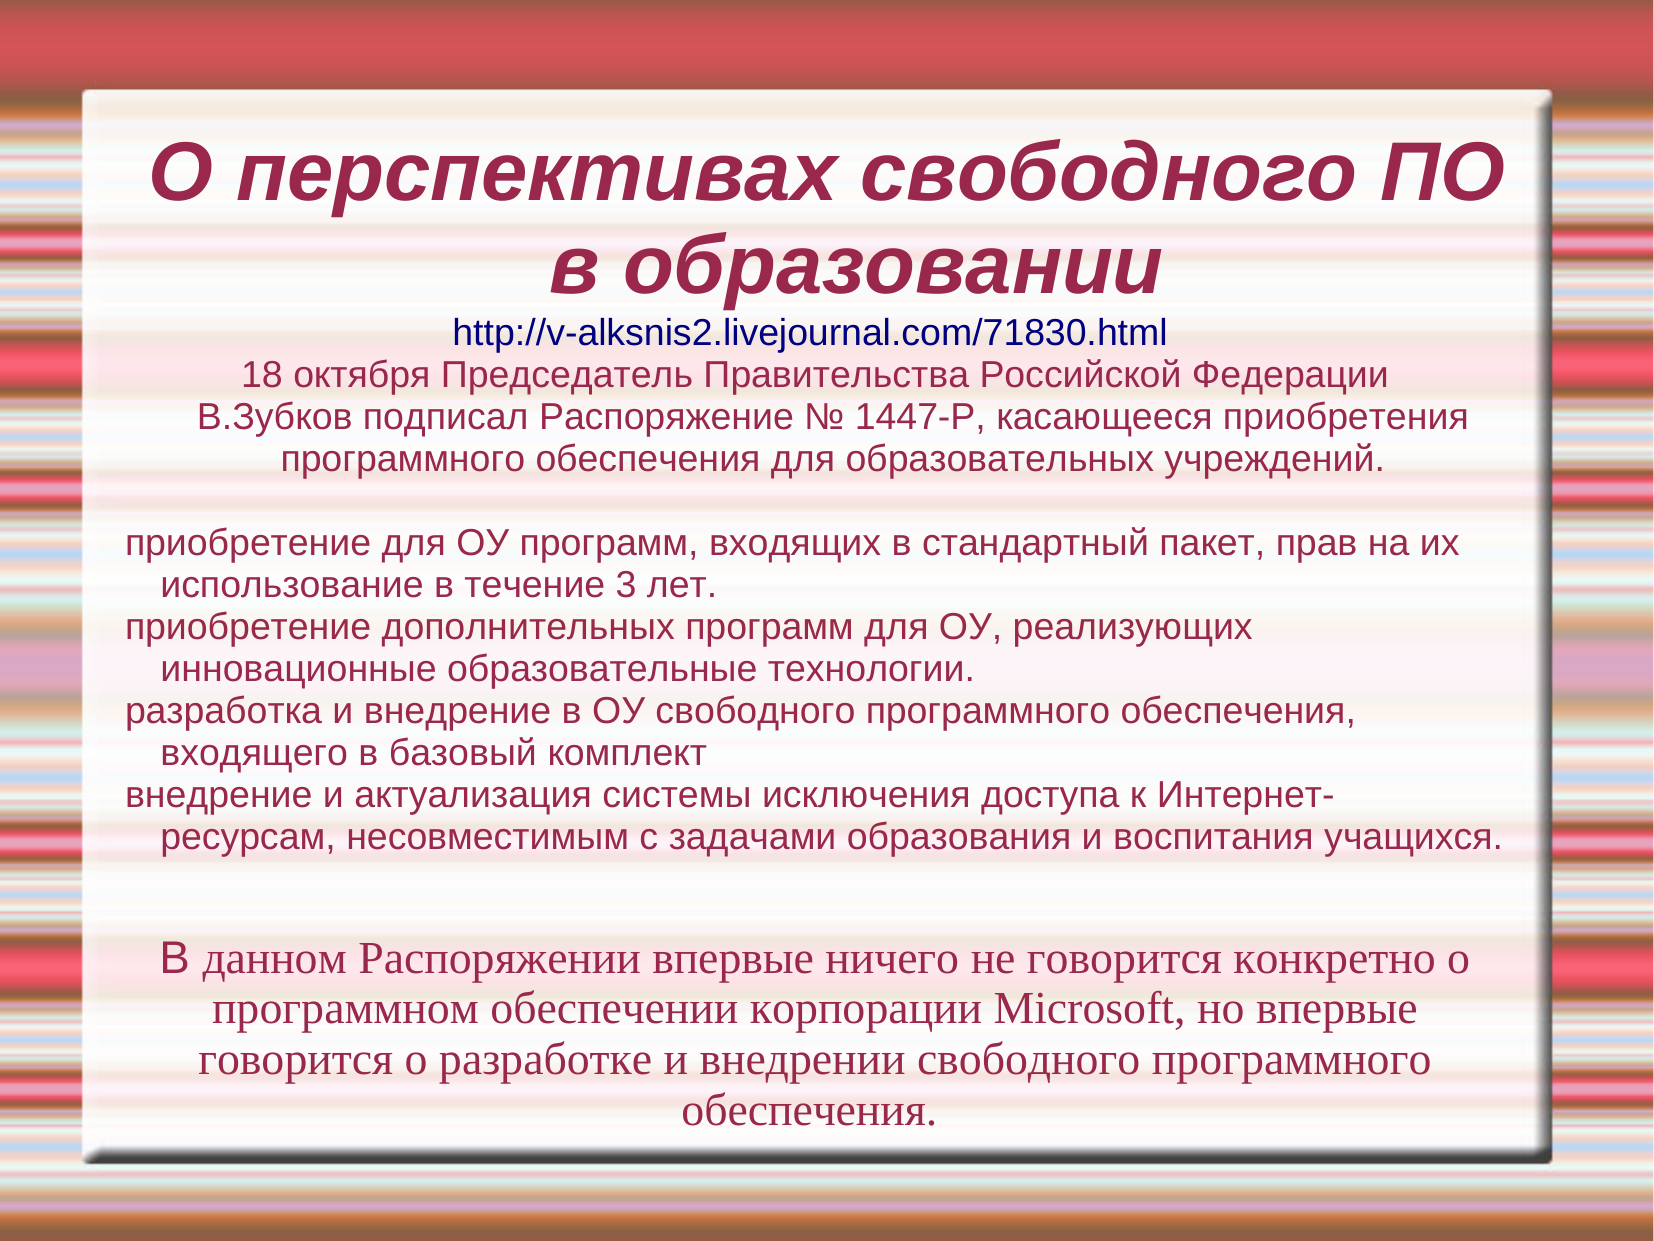

# О перспективах свободного ПО в образовании
http://v-alksnis2.livejournal.com/71830.html
18 октября Председатель Правительства Российской Федерации В.Зубков подписал Распоряжение № 1447-Р, касающееся приобретения программного обеспечения для образовательных учреждений.
приобретение для ОУ программ, входящих в стандартный пакет, прав на их использование в течение 3 лет.
приобретение дополнительных программ для ОУ, реализующих инновационные образовательные технологии.
разработка и внедрение в ОУ свободного программного обеспечения, входящего в базовый комплект
внедрение и актуализация системы исключения доступа к Интернет-ресурсам, несовместимым с задачами образования и воспитания учащихся.
В данном Распоряжении впервые ничего не говорится конкретно о программном обеспечении корпорации Microsoft, но впервые говорится о разработке и внедрении свободного программного обеспечения.